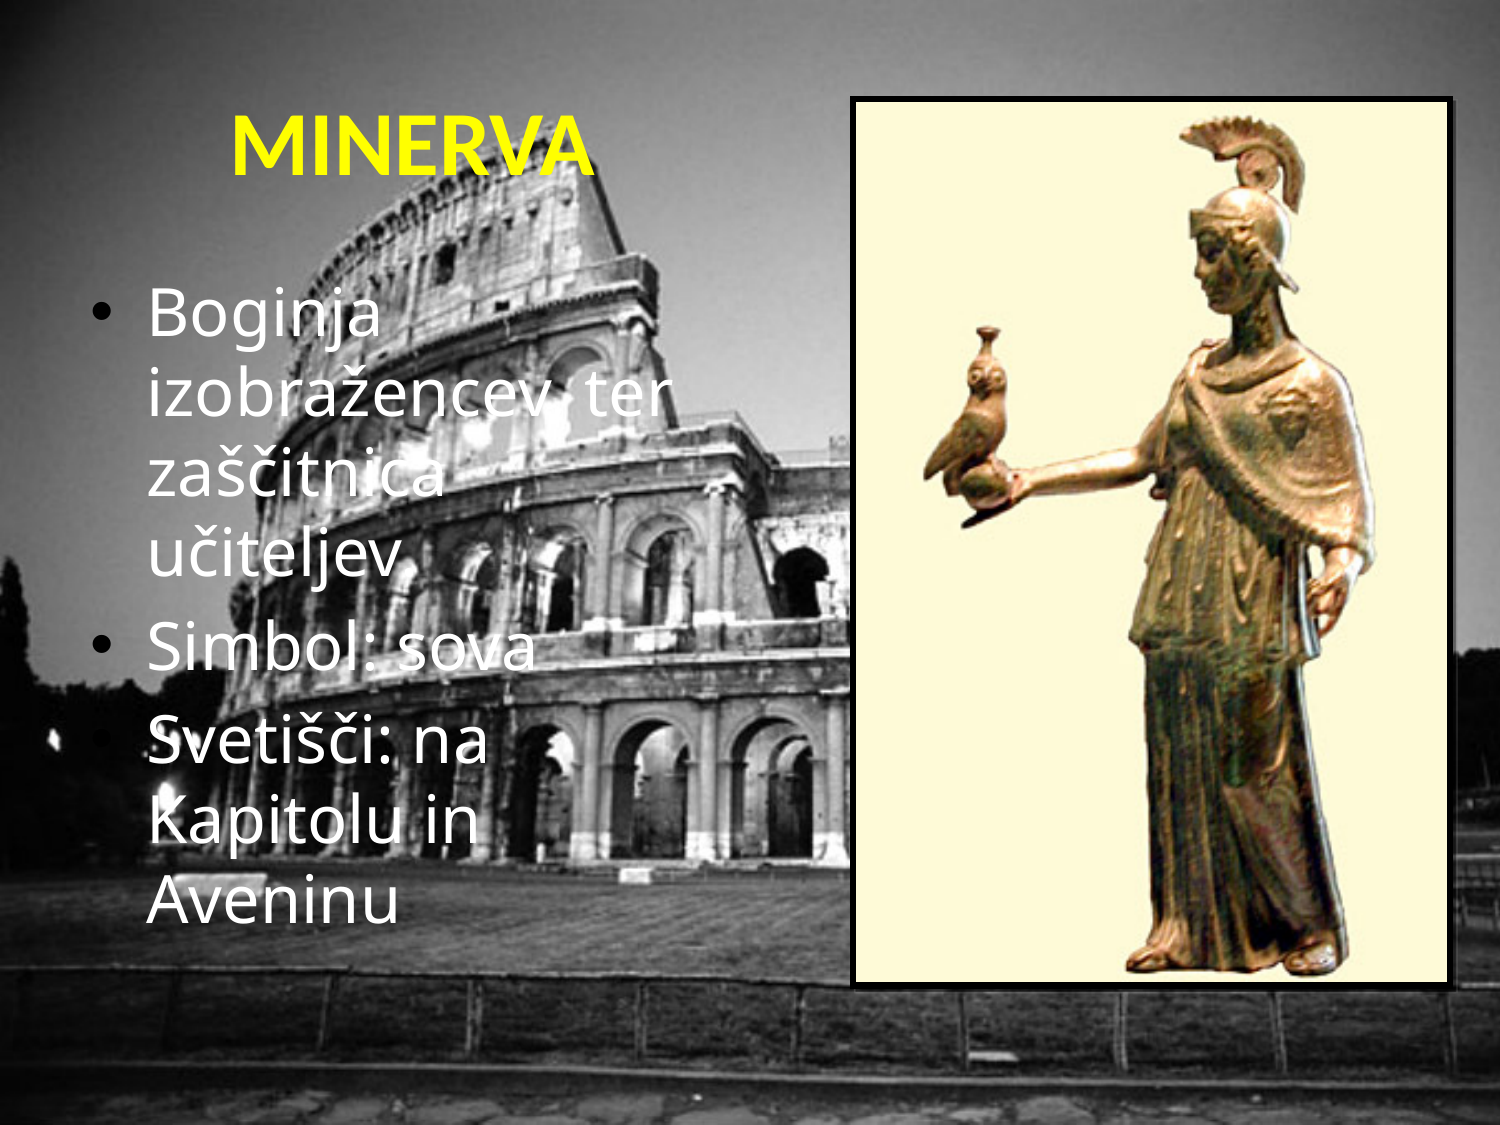

# MINERVA
Boginja izobražencev, ter zaščitnica učiteljev.
Simbol: sova
Svetišči: na Kapitolu in Aveninu